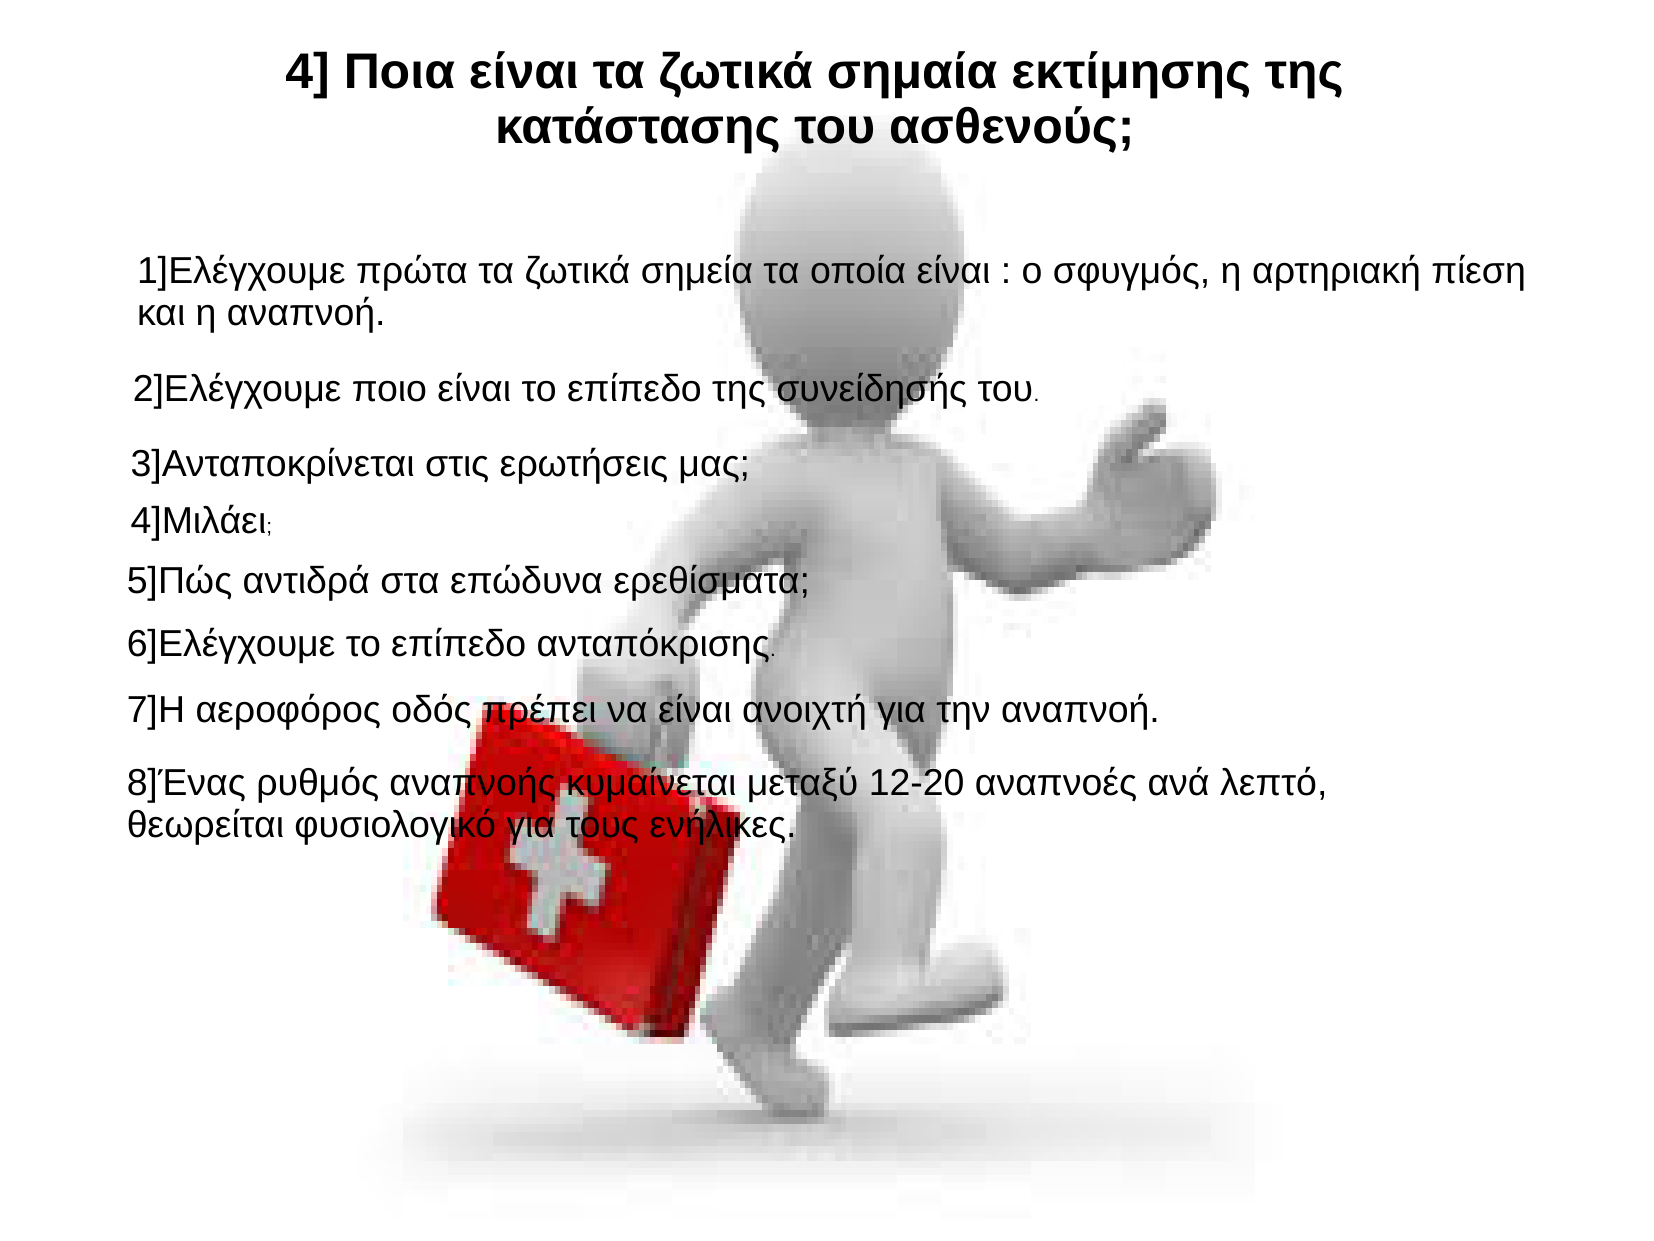

4] Ποια είναι τα ζωτικά σημαία εκτίμησης της κατάστασης του ασθενούς;
1]Ελέγχουμε πρώτα τα ζωτικά σημεία τα οποία είναι : ο σφυγμός, η αρτηριακή πίεση και η αναπνοή.
2]Ελέγχουμε ποιο είναι το επίπεδο της συνείδησής του.
3]Ανταποκρίνεται στις ερωτήσεις μας;
4]Μιλάει;
5]Πώς αντιδρά στα επώδυνα ερεθίσματα;
6]Ελέγχουμε το επίπεδο ανταπόκρισης.
7]Η αεροφόρος οδός πρέπει να είναι ανοιχτή για την αναπνοή.
8]Ένας ρυθμός αναπνοής κυμαίνεται μεταξύ 12-20 αναπνοές ανά λεπτό, θεωρείται φυσιολογικό για τους ενήλικες.